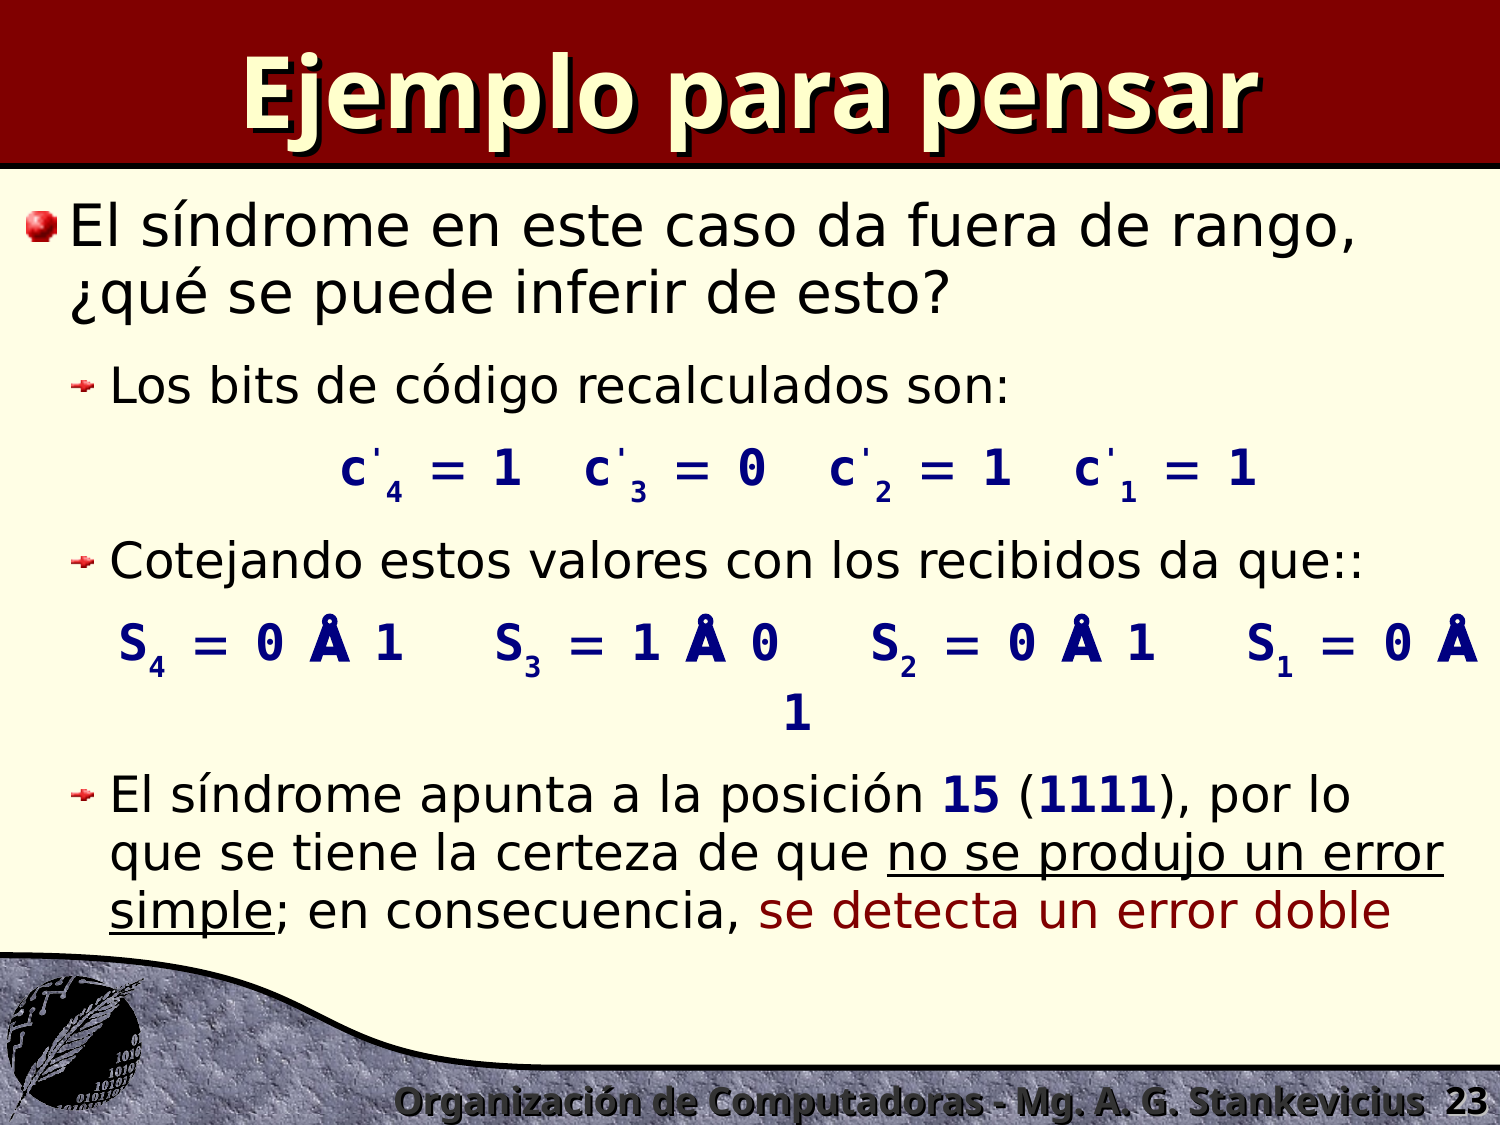

# Ejemplo para pensar
El síndrome en este caso da fuera de rango, ¿qué se puede inferir de esto?
Los bits de código recalculados son:
c'4 = 1 c'3 = 0 c'2 = 1 c'1 = 1
Cotejando estos valores con los recibidos da que::
S4 = 0 Å 1 S3 = 1 Å 0 S2 = 0 Å 1 S1 = 0 Å 1
El síndrome apunta a la posición 15 (1111), por lo
que se tiene la certeza de que no se produjo un error simple; en consecuencia, se detecta un error doble
23